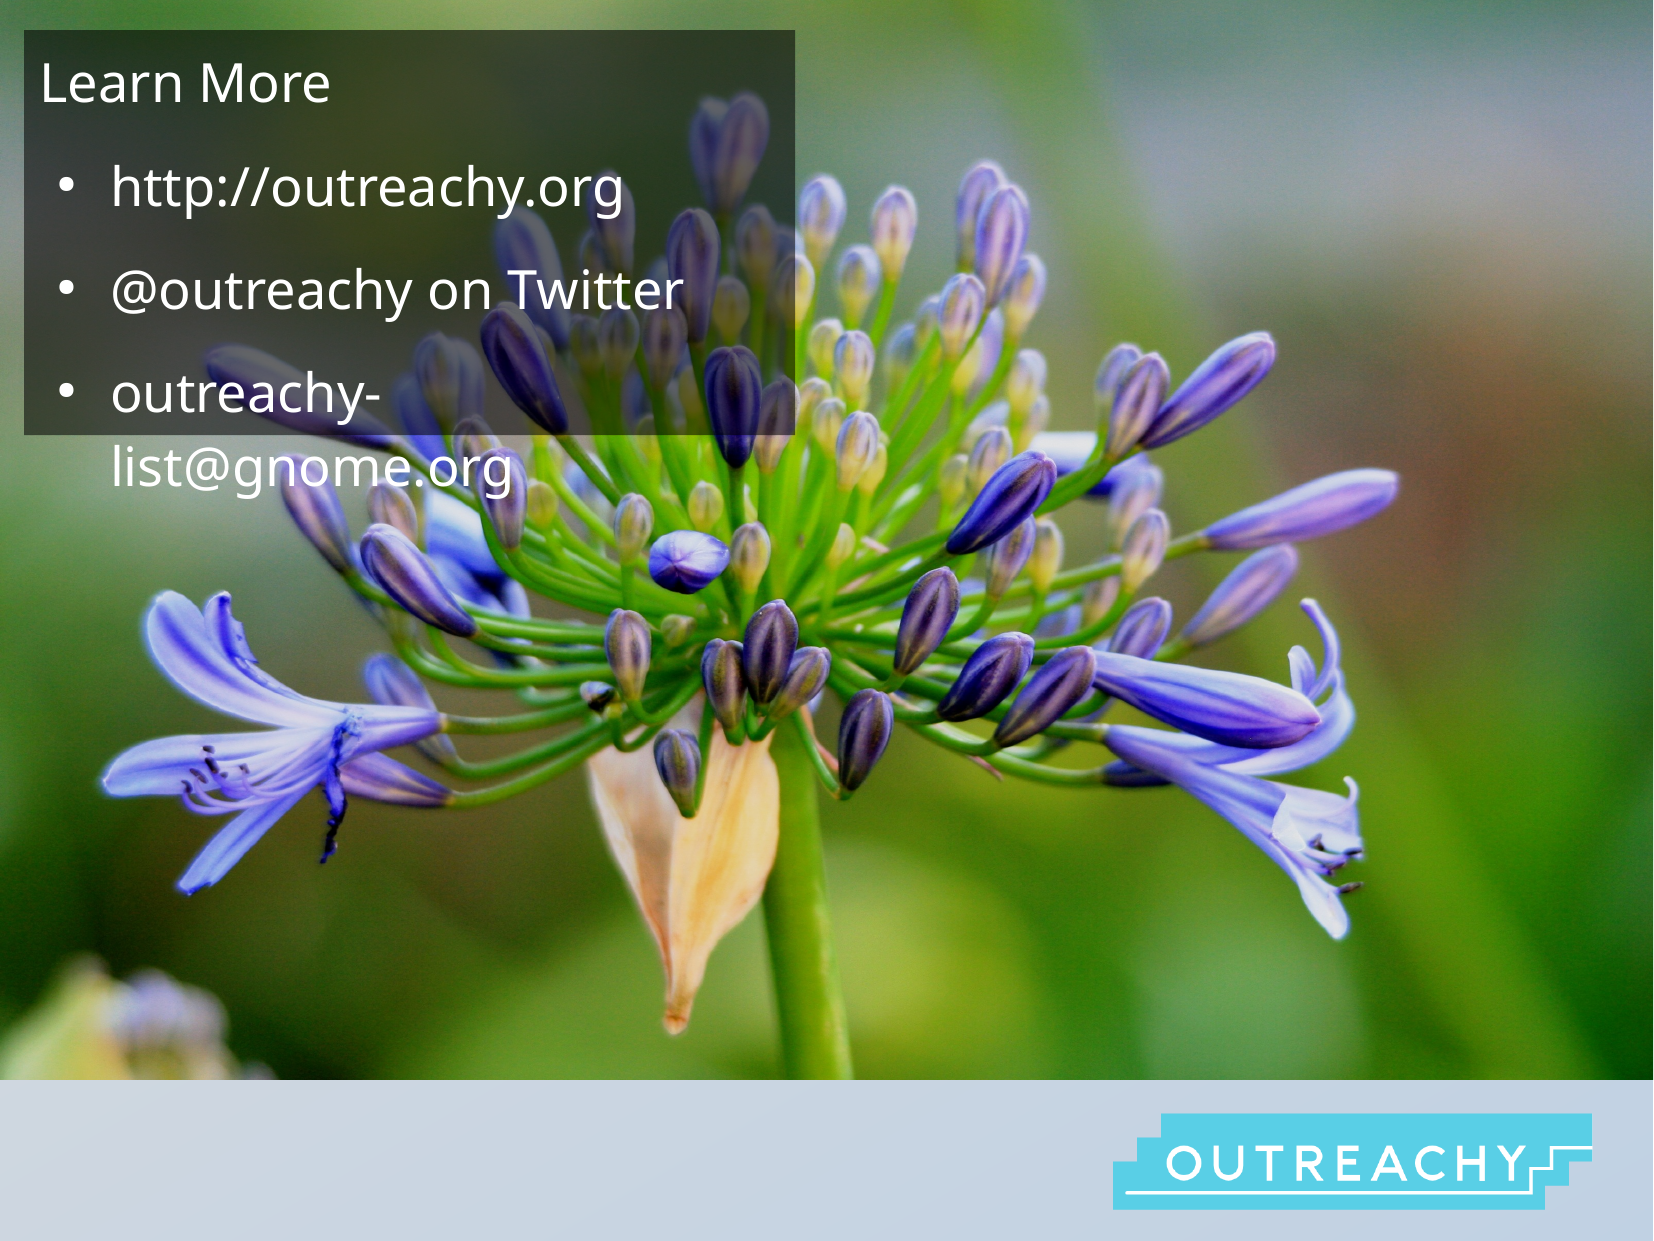

# Learn More
http://outreachy.org
@outreachy on Twitter
outreachy-list@gnome.org